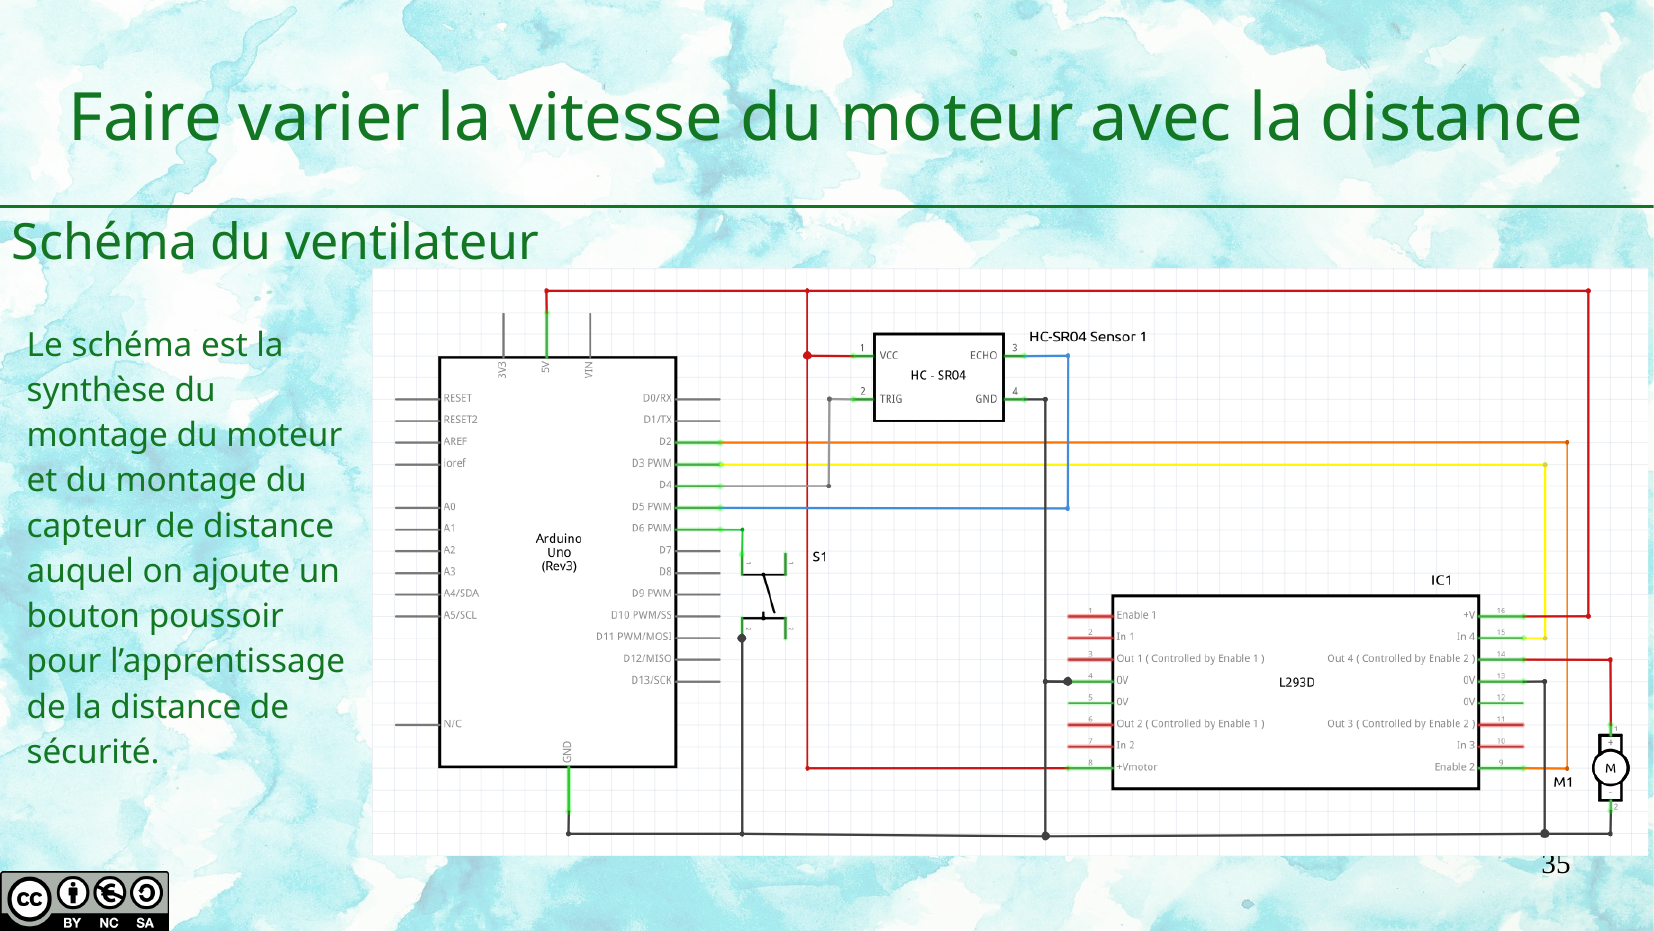

Faire varier la vitesse du moteur avec la distance
# Schéma du ventilateur
Le schéma est la synthèse du montage du moteur et du montage du capteur de distance auquel on ajoute un bouton poussoir pour l’apprentissage de la distance de sécurité.
35